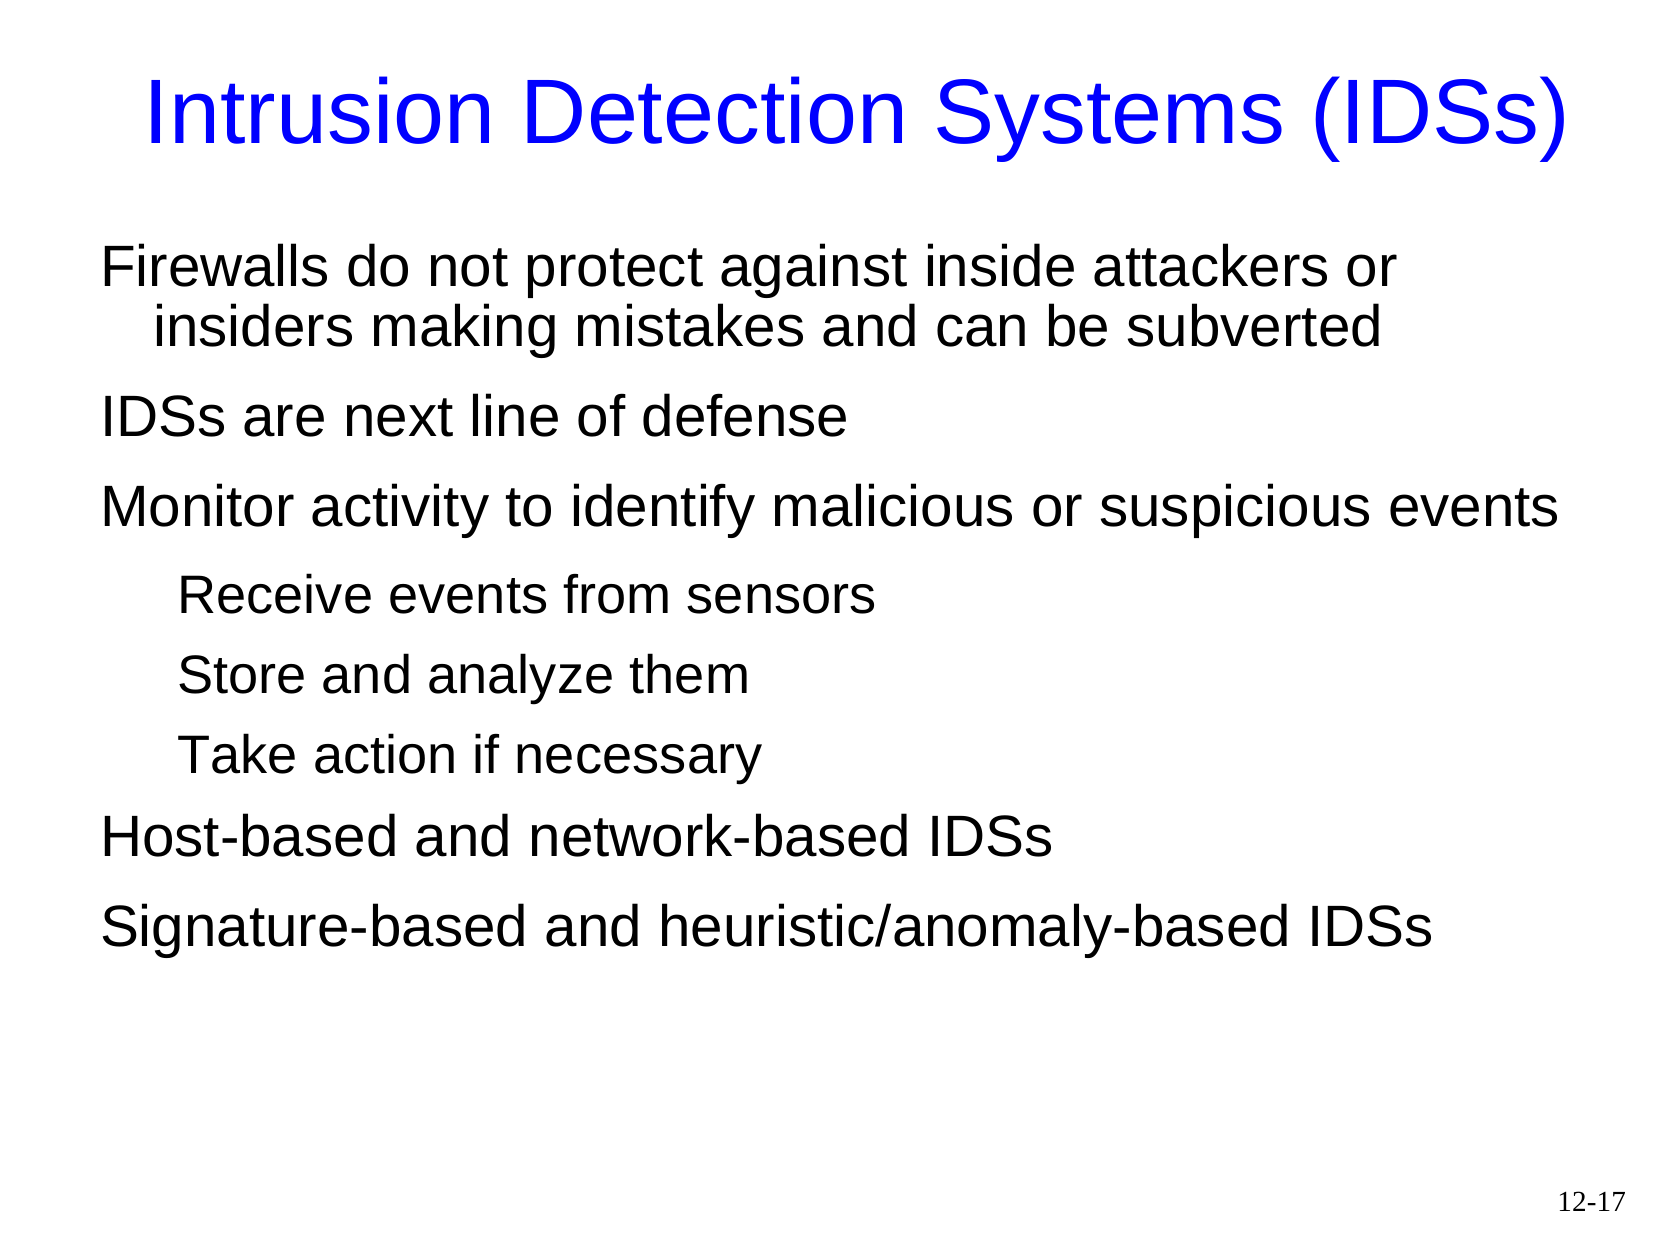

# Intrusion Detection Systems (IDSs)
Firewalls do not protect against inside attackers or insiders making mistakes and can be subverted
IDSs are next line of defense
Monitor activity to identify malicious or suspicious events
Receive events from sensors
Store and analyze them
Take action if necessary
Host-based and network-based IDSs
Signature-based and heuristic/anomaly-based IDSs